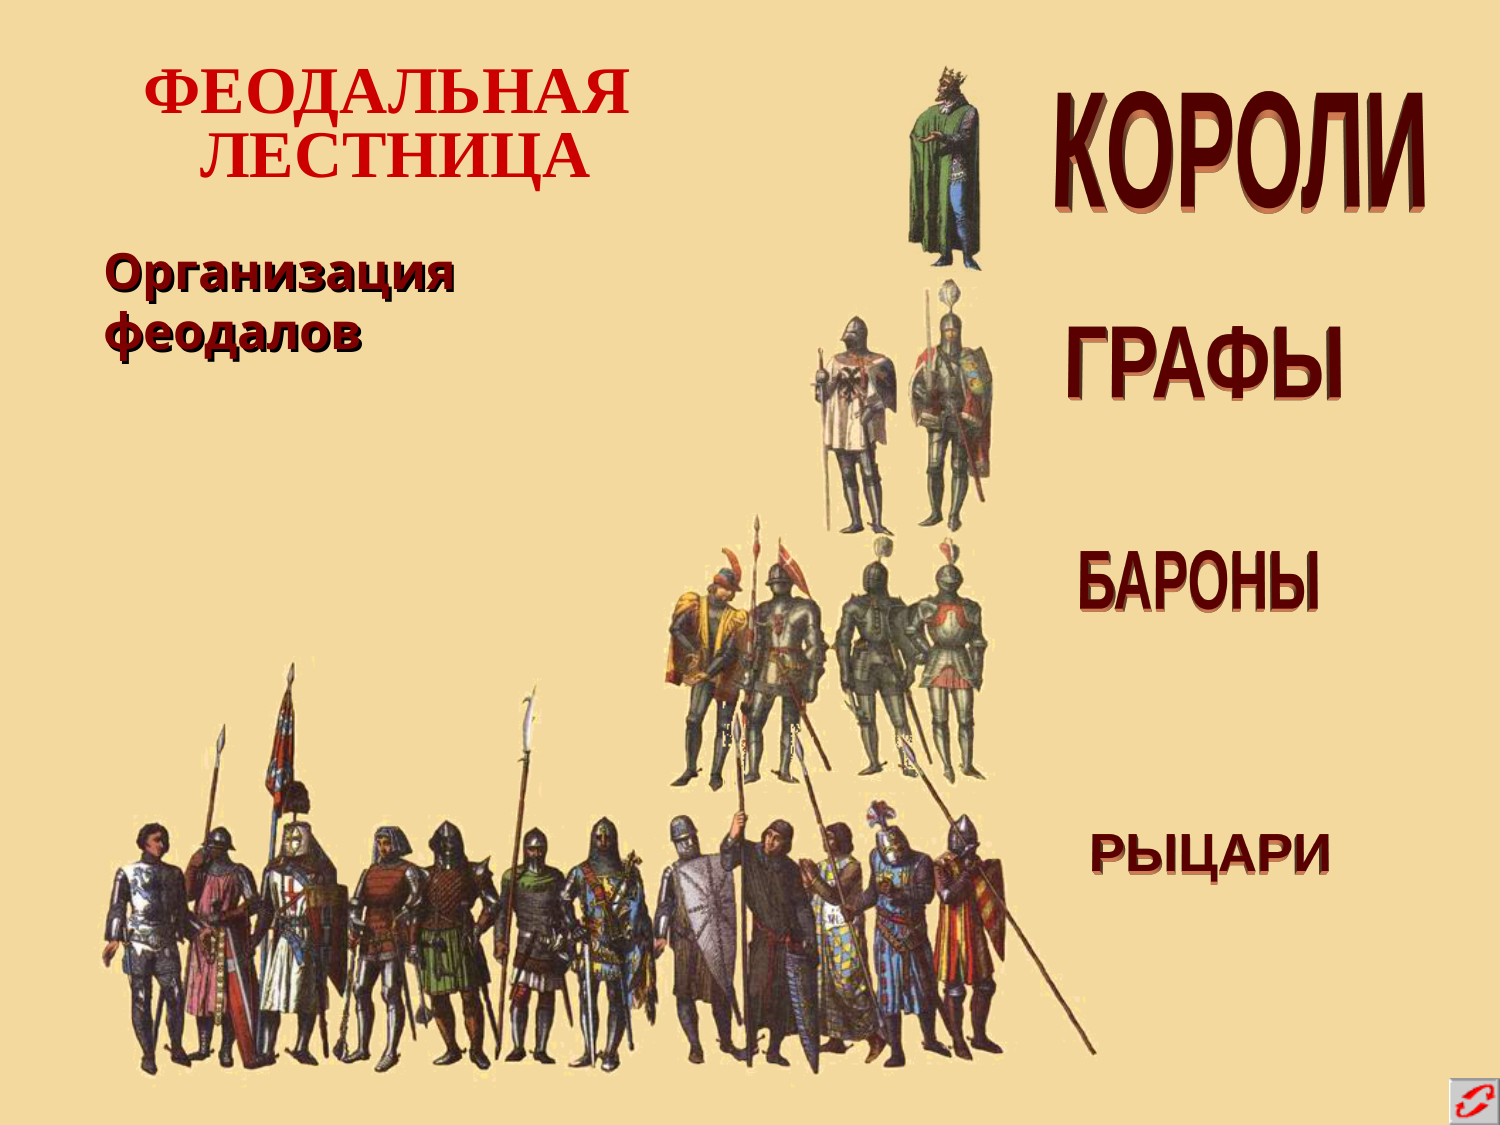

# ФЕОДАЛЬНАЯ ЛЕСТНИЦА
КОРОЛИ
Организация феодалов
ГРАФЫ
БАРОНЫ
РЫЦАРИ